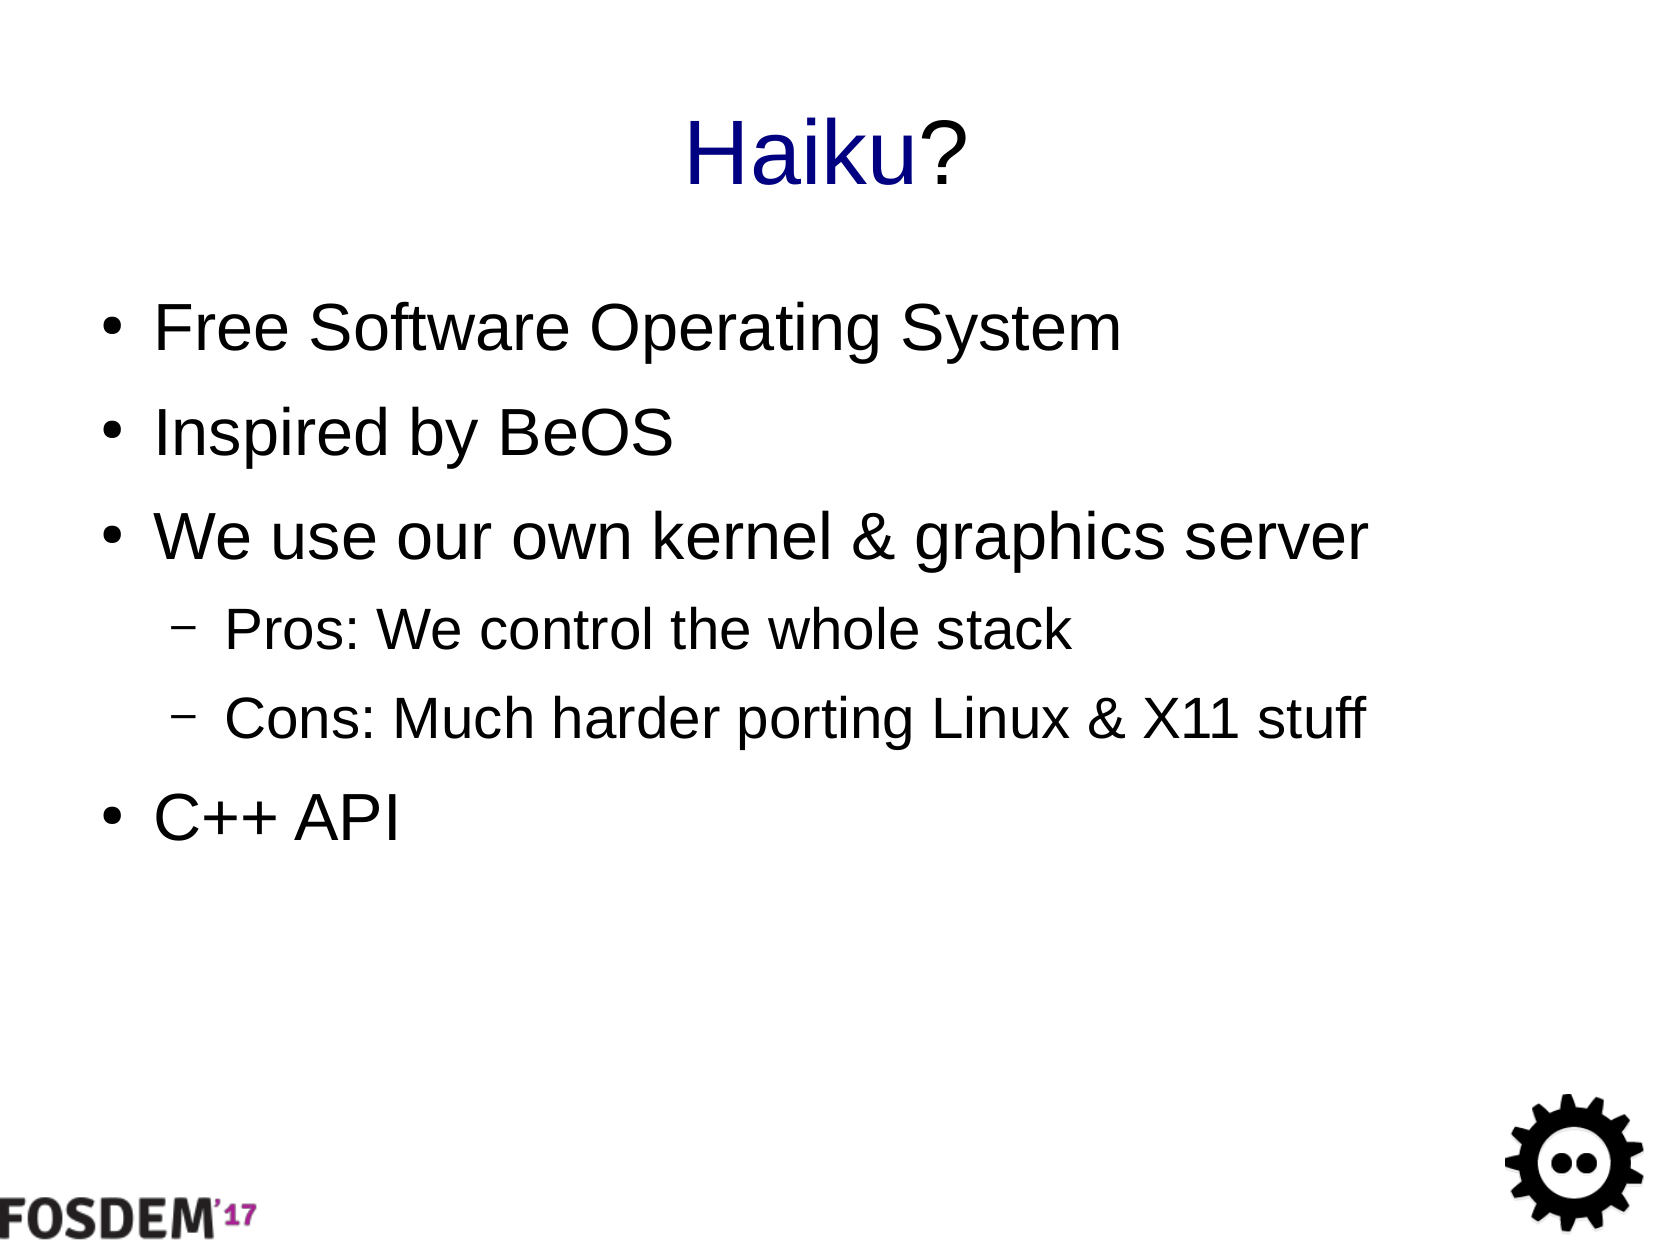

# Haiku?
Free Software Operating System
Inspired by BeOS
We use our own kernel & graphics server
Pros: We control the whole stack
Cons: Much harder porting Linux & X11 stuff
C++ API